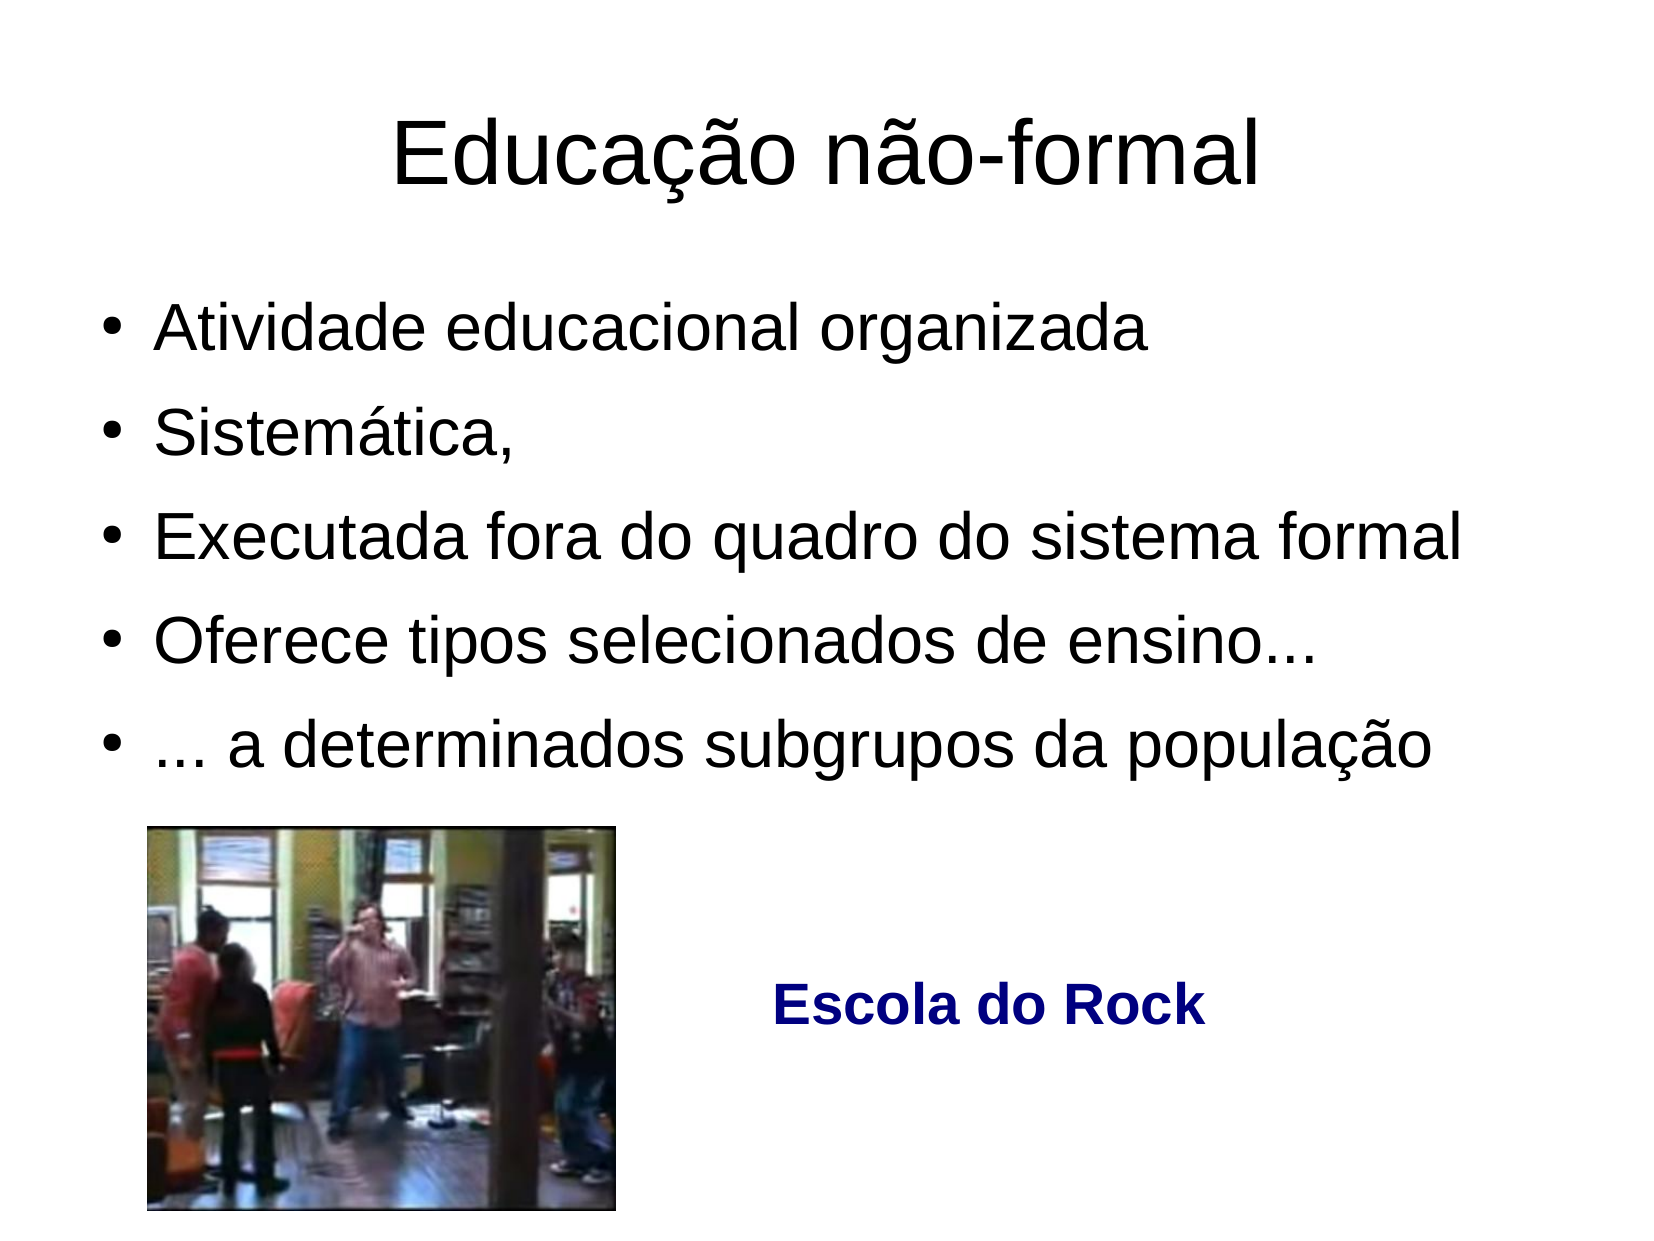

# Educação não-formal
Atividade educacional organizada
Sistemática,
Executada fora do quadro do sistema formal
Oferece tipos selecionados de ensino...
... a determinados subgrupos da população
Escola do Rock